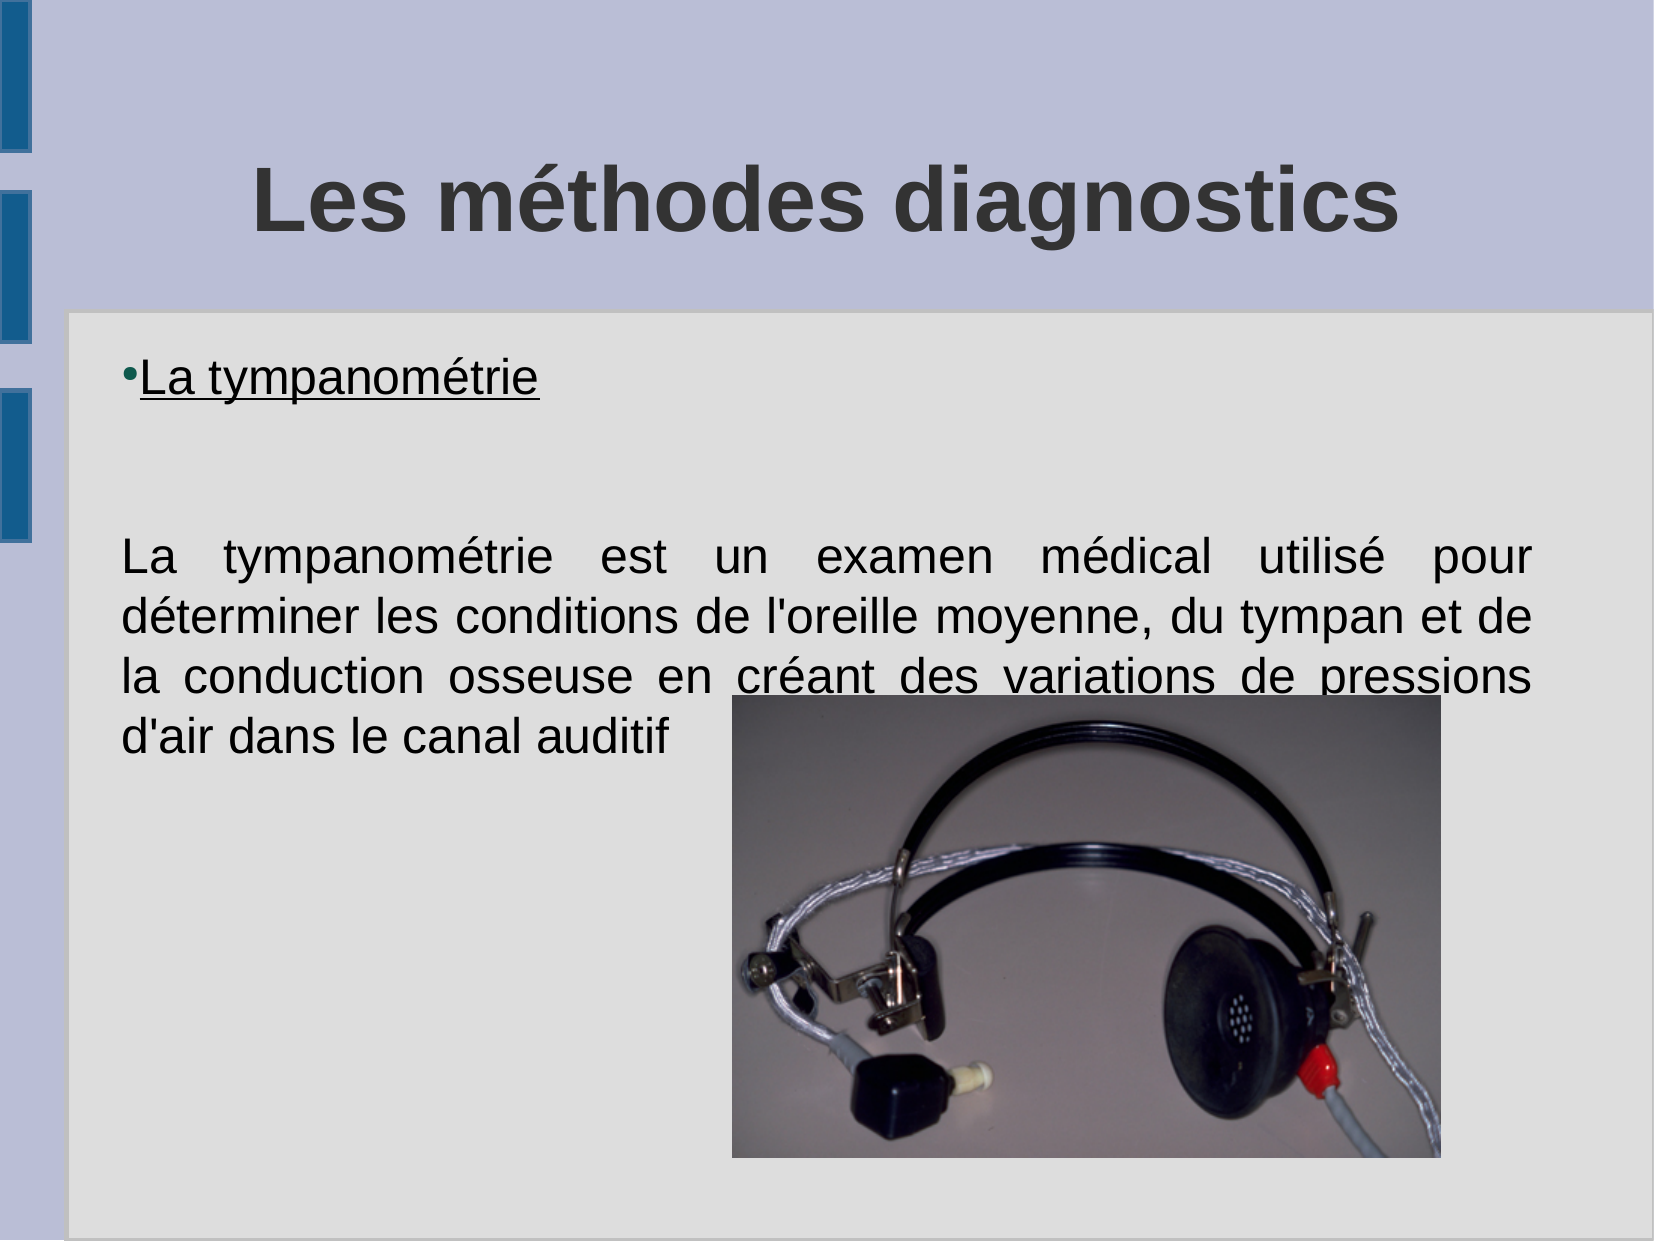

# Les méthodes diagnostics
La tympanométrie
La tympanométrie est un examen médical utilisé pour déterminer les conditions de l'oreille moyenne, du tympan et de la conduction osseuse en créant des variations de pressions d'air dans le canal auditif